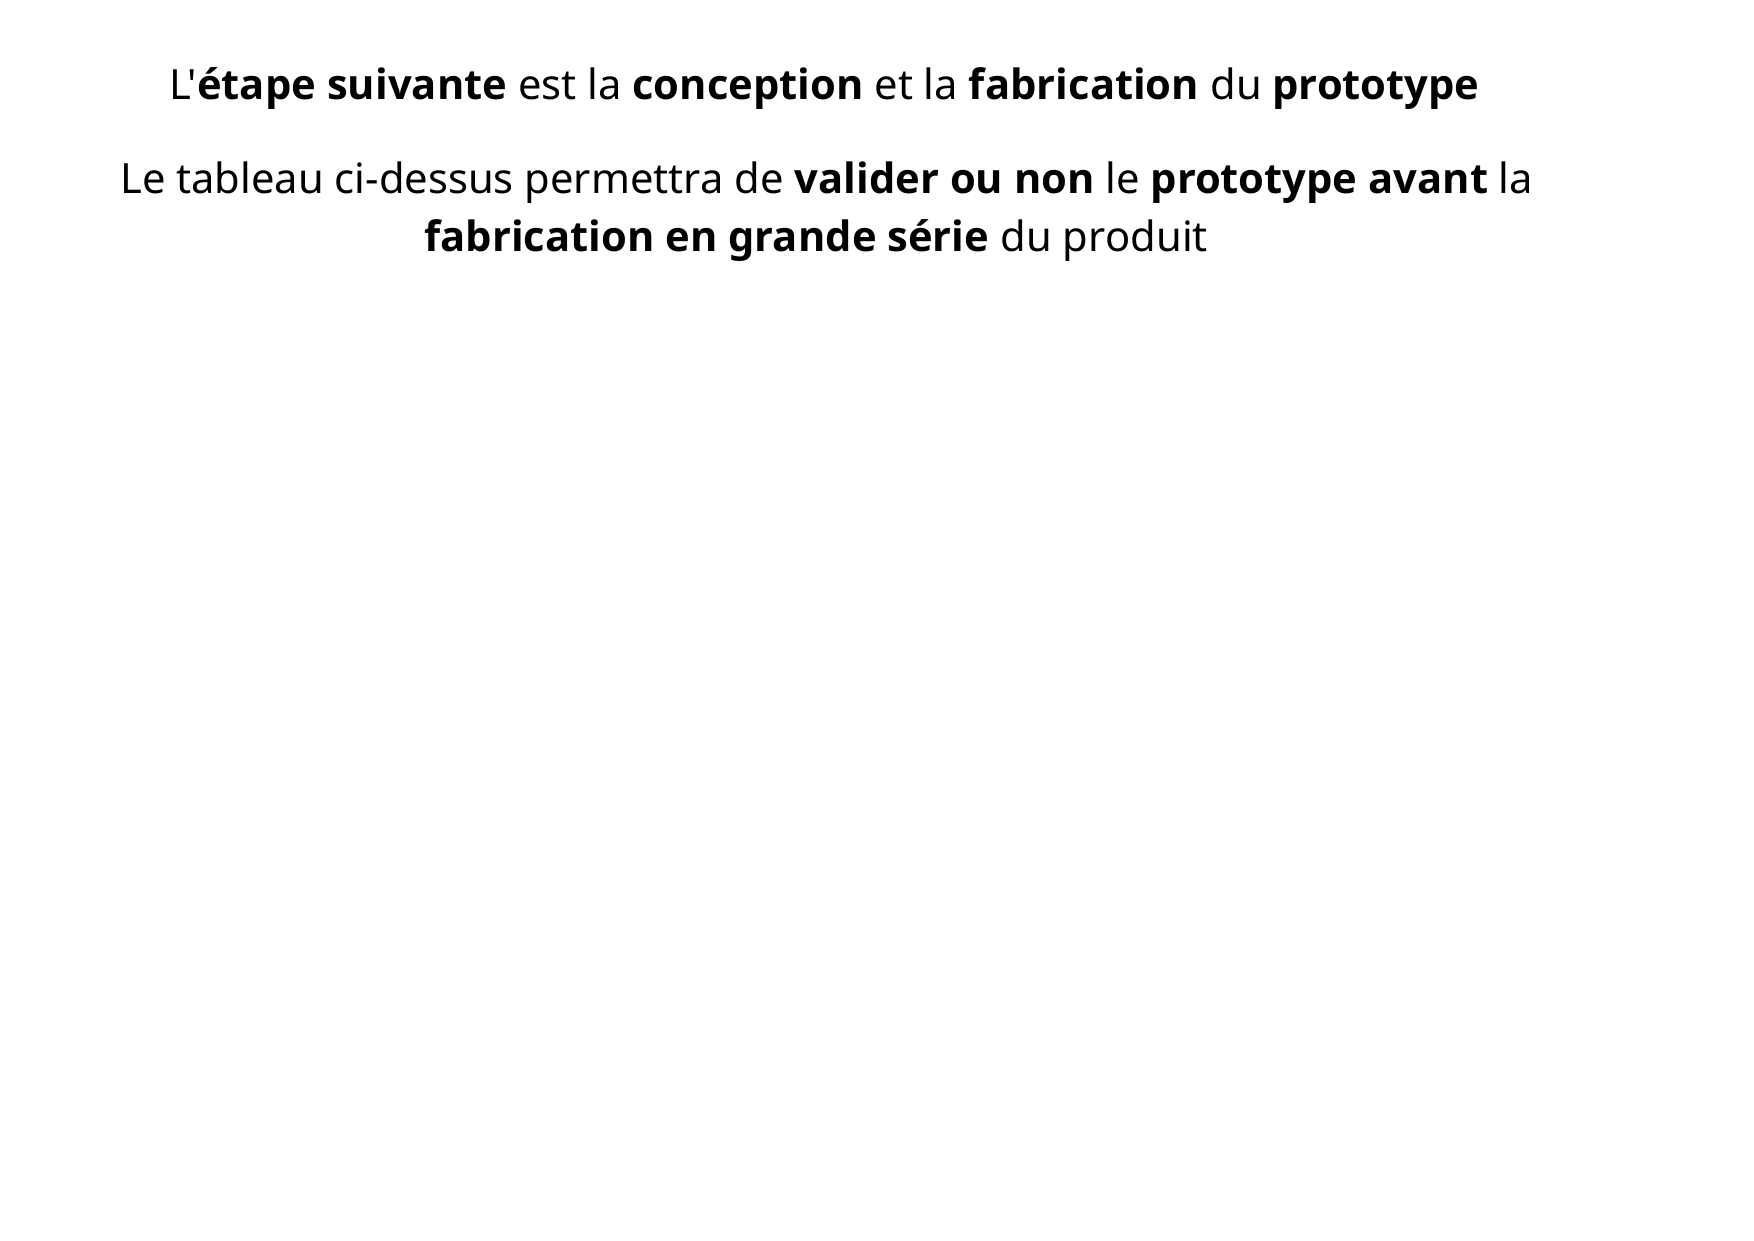

L'étape suivante est la conception et la fabrication du prototype
Le tableau ci-dessus permettra de valider ou non le prototype avant la fabrication en grande série du produit